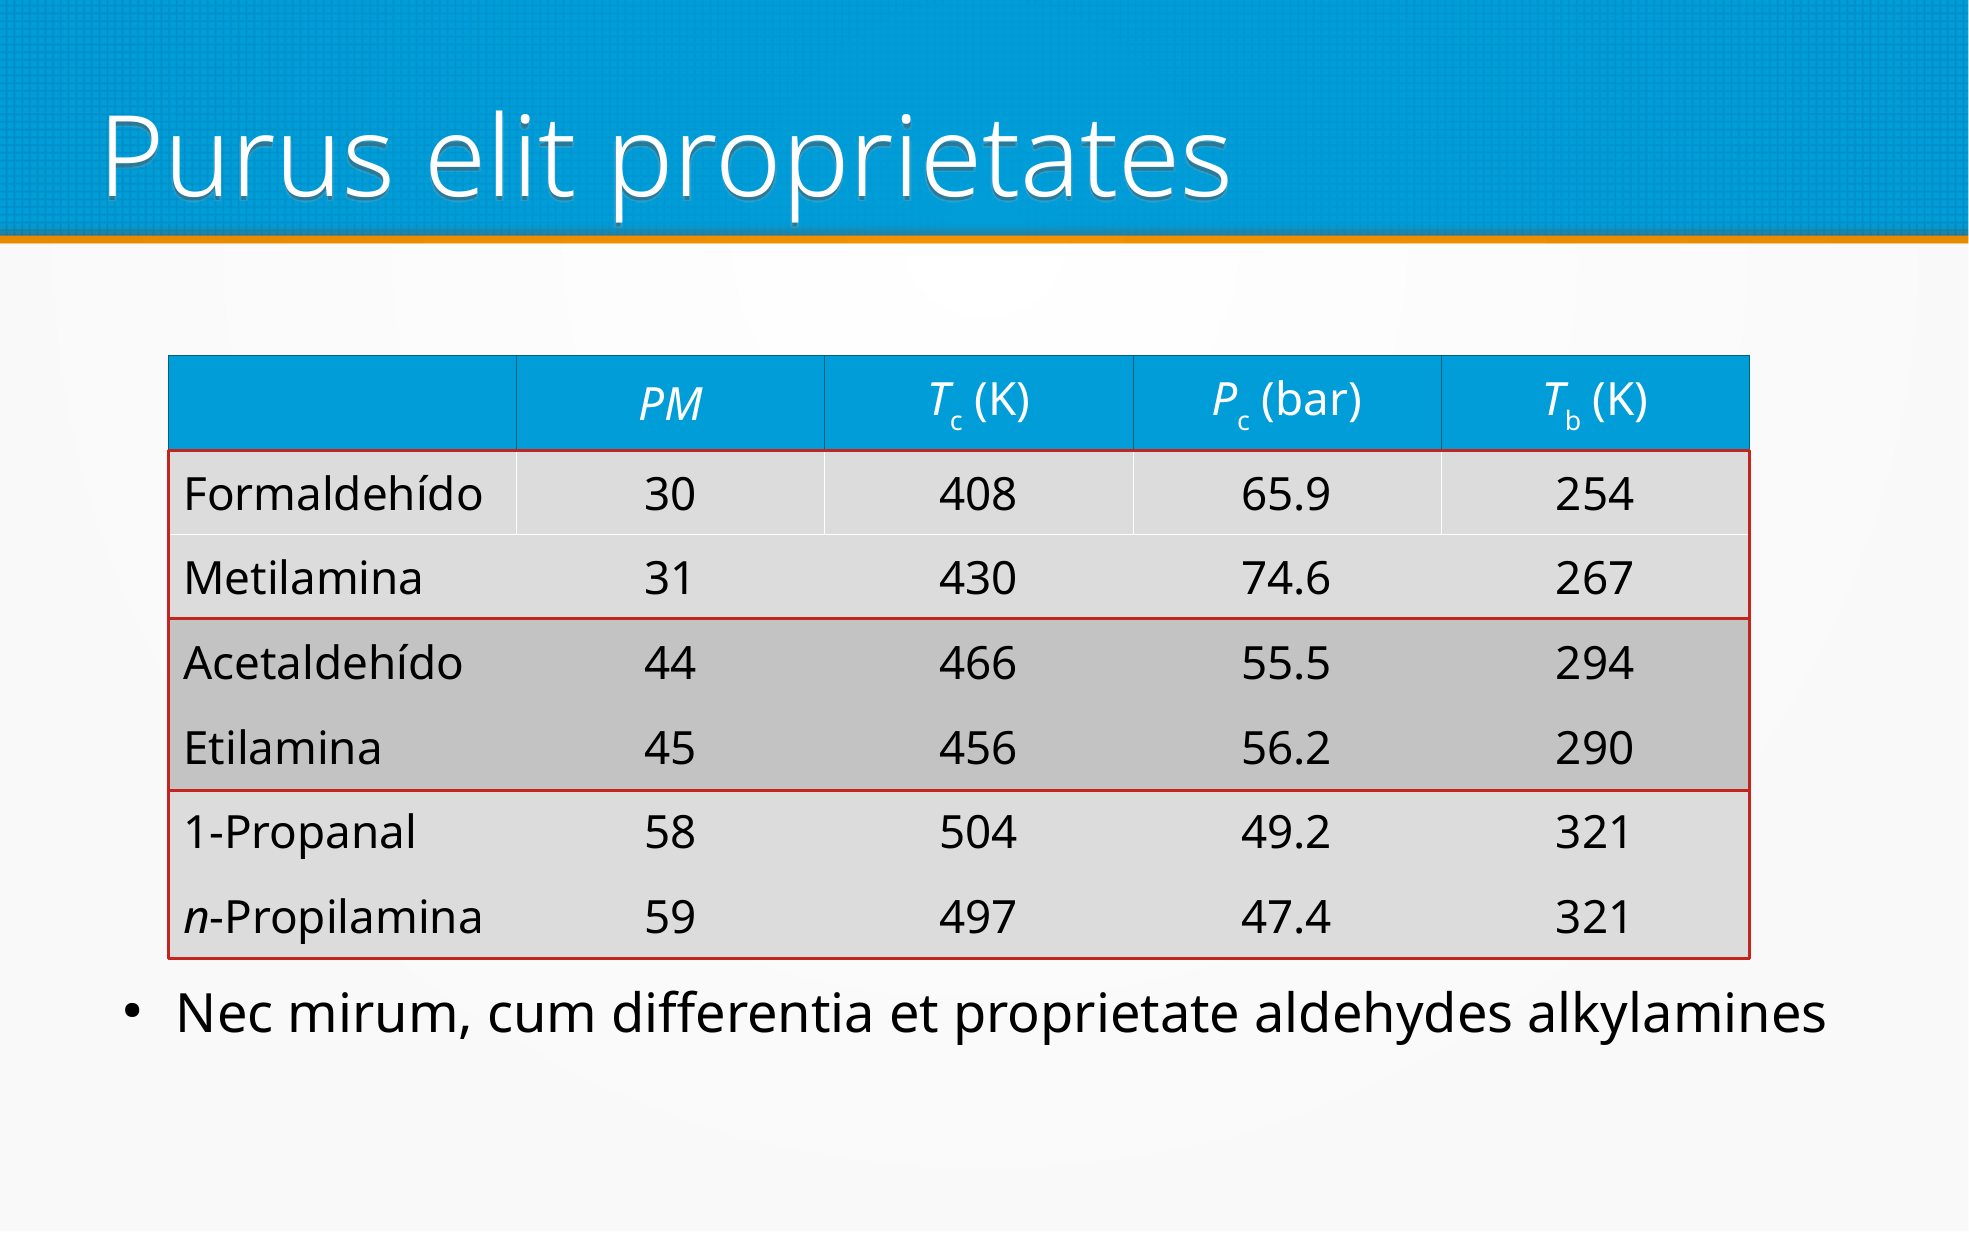

# Purus elit proprietates
| | PM | Tc (K) | Pc (bar) | Tb (K) |
| --- | --- | --- | --- | --- |
| Formaldehído | 30 | 408 | 65.9 | 254 |
| Metilamina | 31 | 430 | 74.6 | 267 |
| Acetaldehído | 44 | 466 | 55.5 | 294 |
| Etilamina | 45 | 456 | 56.2 | 290 |
| 1-Propanal | 58 | 504 | 49.2 | 321 |
| n-Propilamina | 59 | 497 | 47.4 | 321 |
Nec mirum, cum differentia et proprietate aldehydes alkylamines